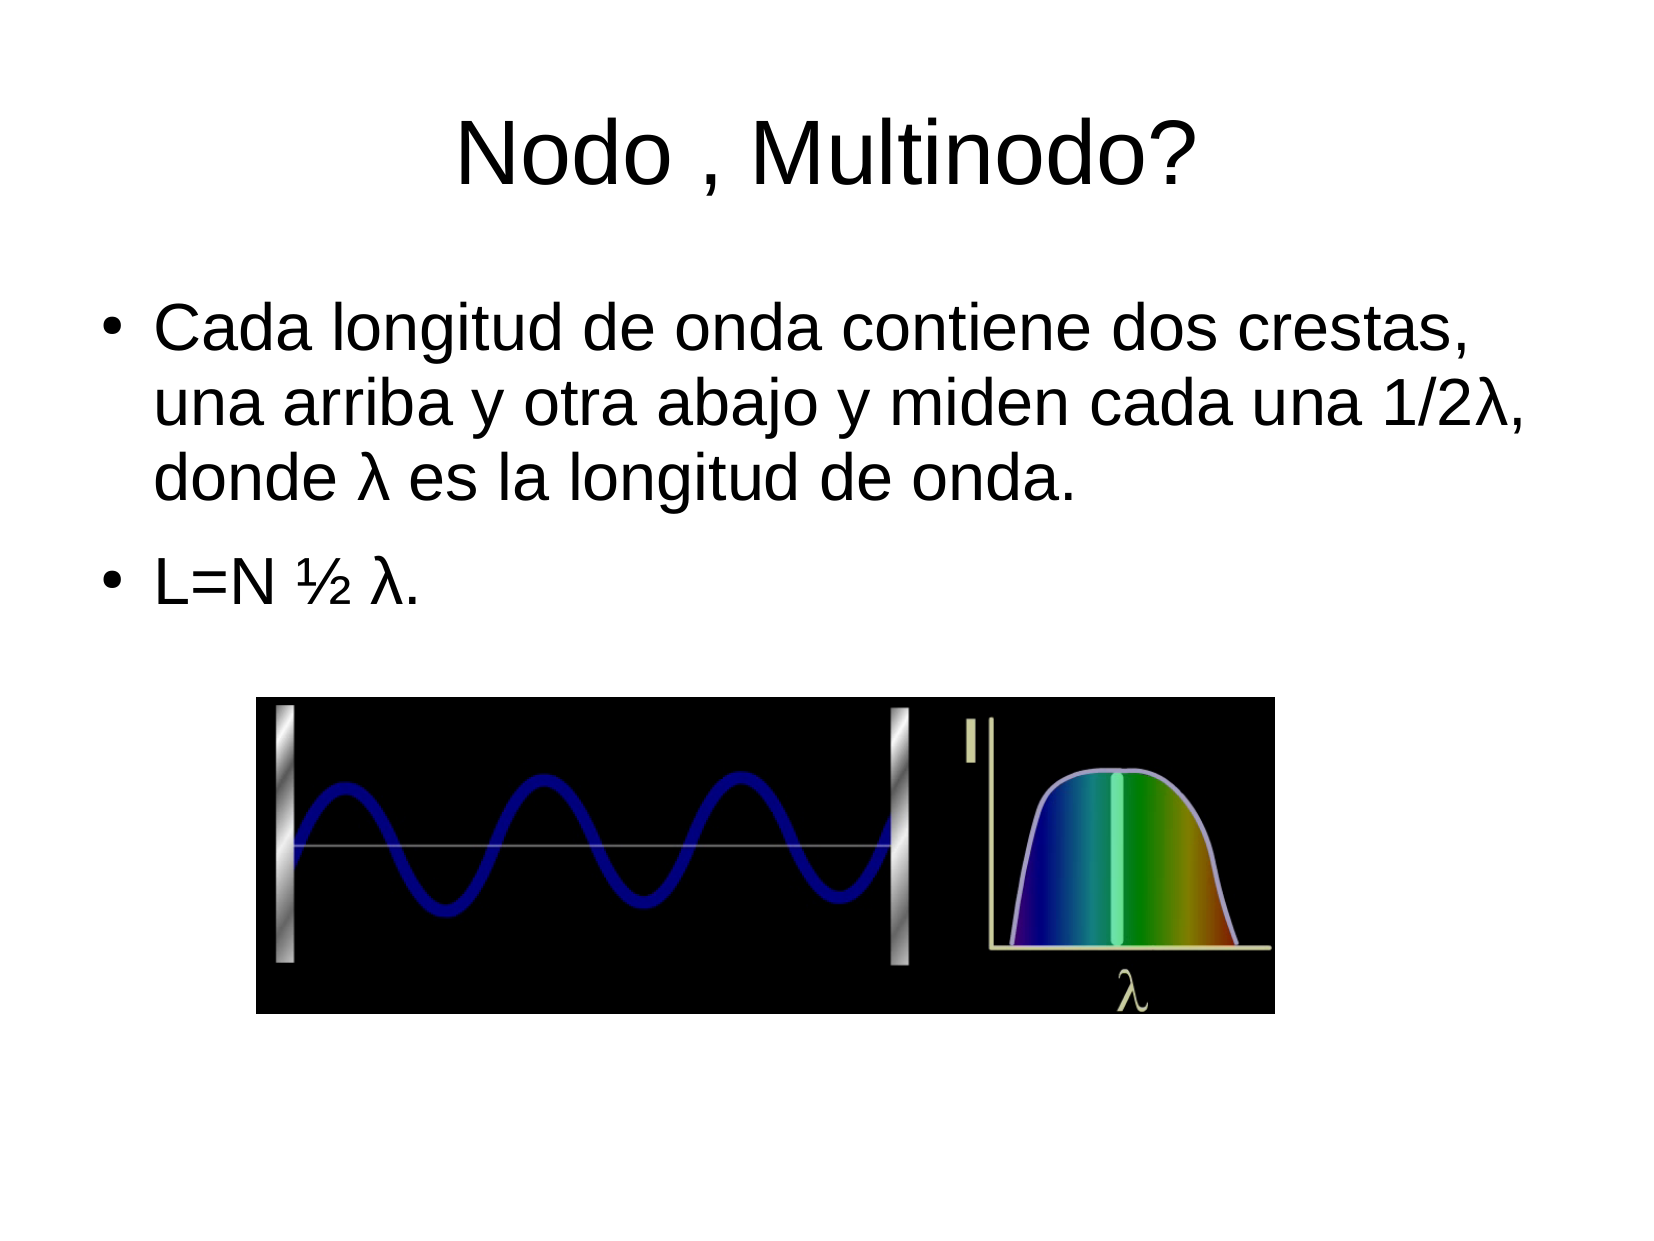

# Nodo , Multinodo?
Cada longitud de onda contiene dos crestas, una arriba y otra abajo y miden cada una 1/2λ, donde λ es la longitud de onda.
L=N ½ λ.